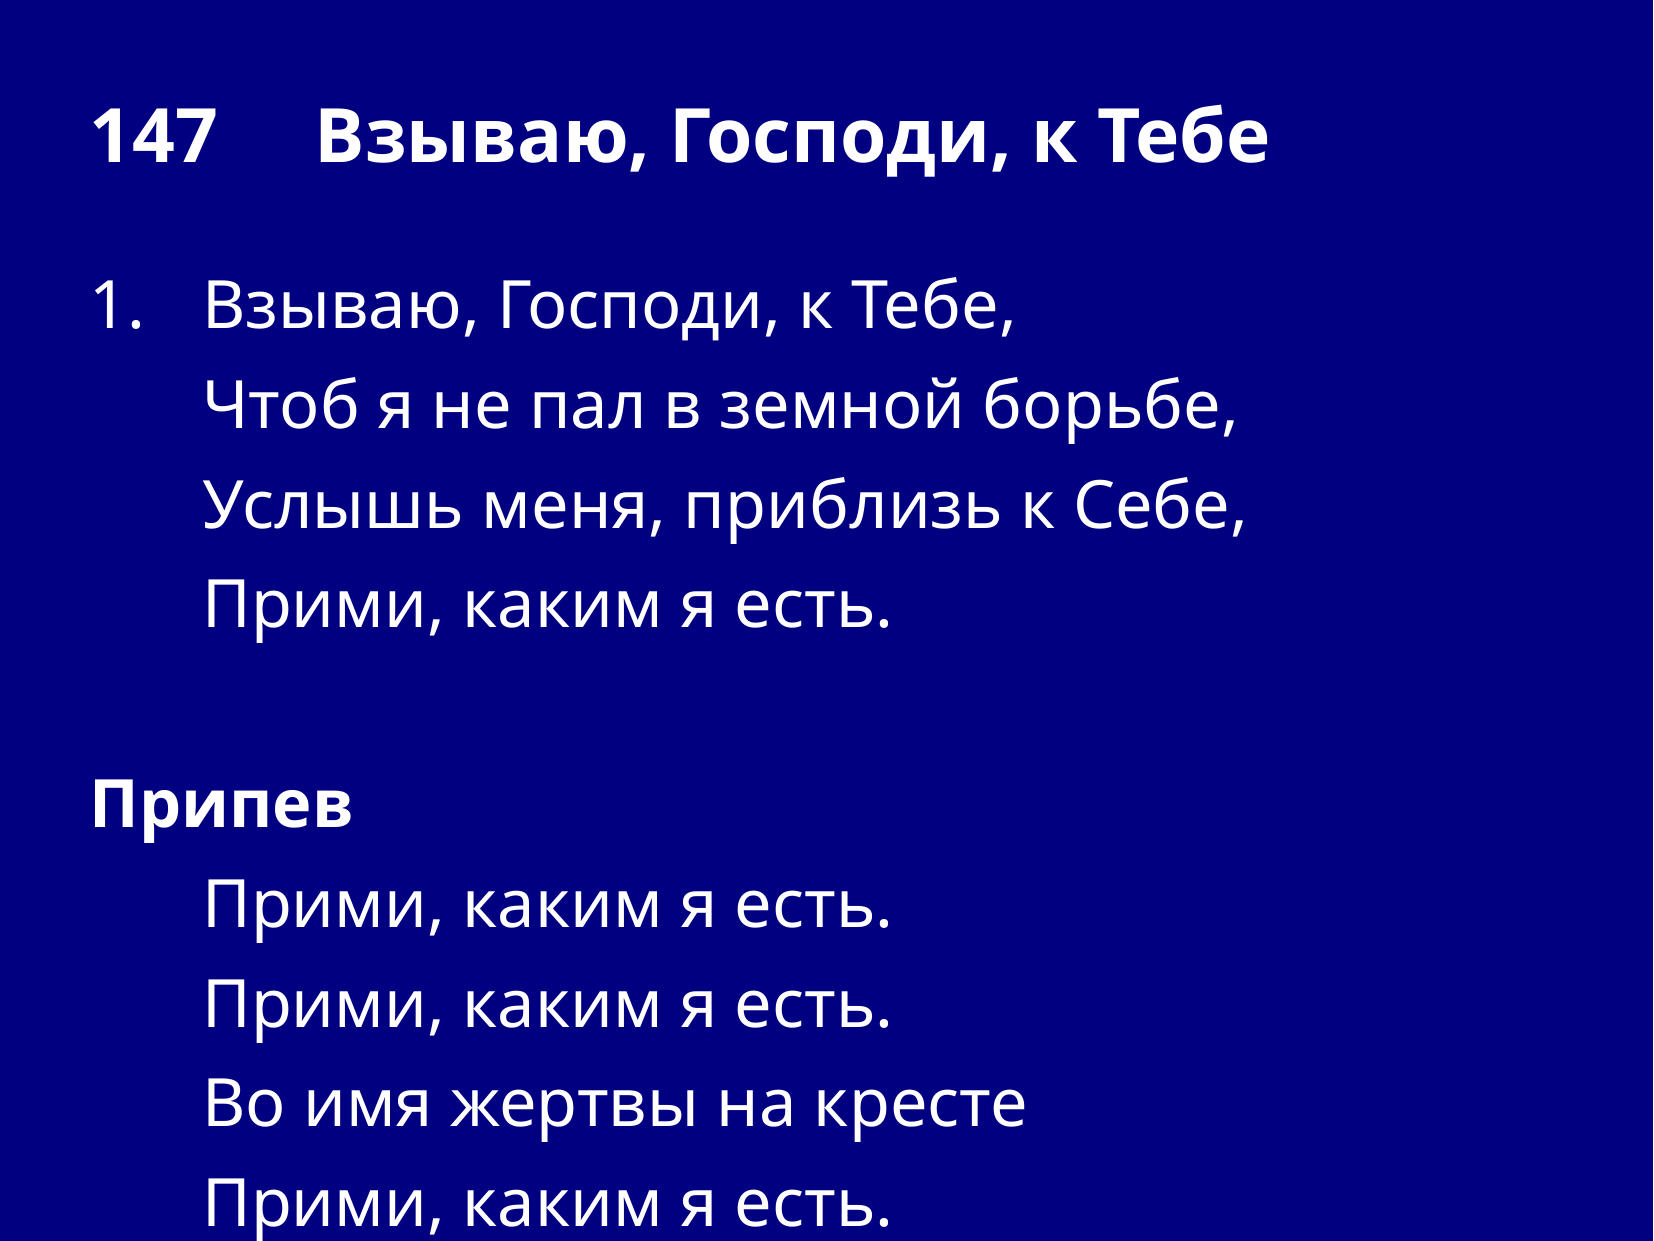

147	Взываю, Господи, к Тебе
1.	Взываю, Господи, к Тебе,
	Чтоб я не пал в земной борьбе,
	Услышь меня, приблизь к Себе,
	Прими, каким я есть.
Припев
	Прими, каким я есть.
	Прими, каким я есть.
	Во имя жертвы на кресте
	Прими, каким я есть.